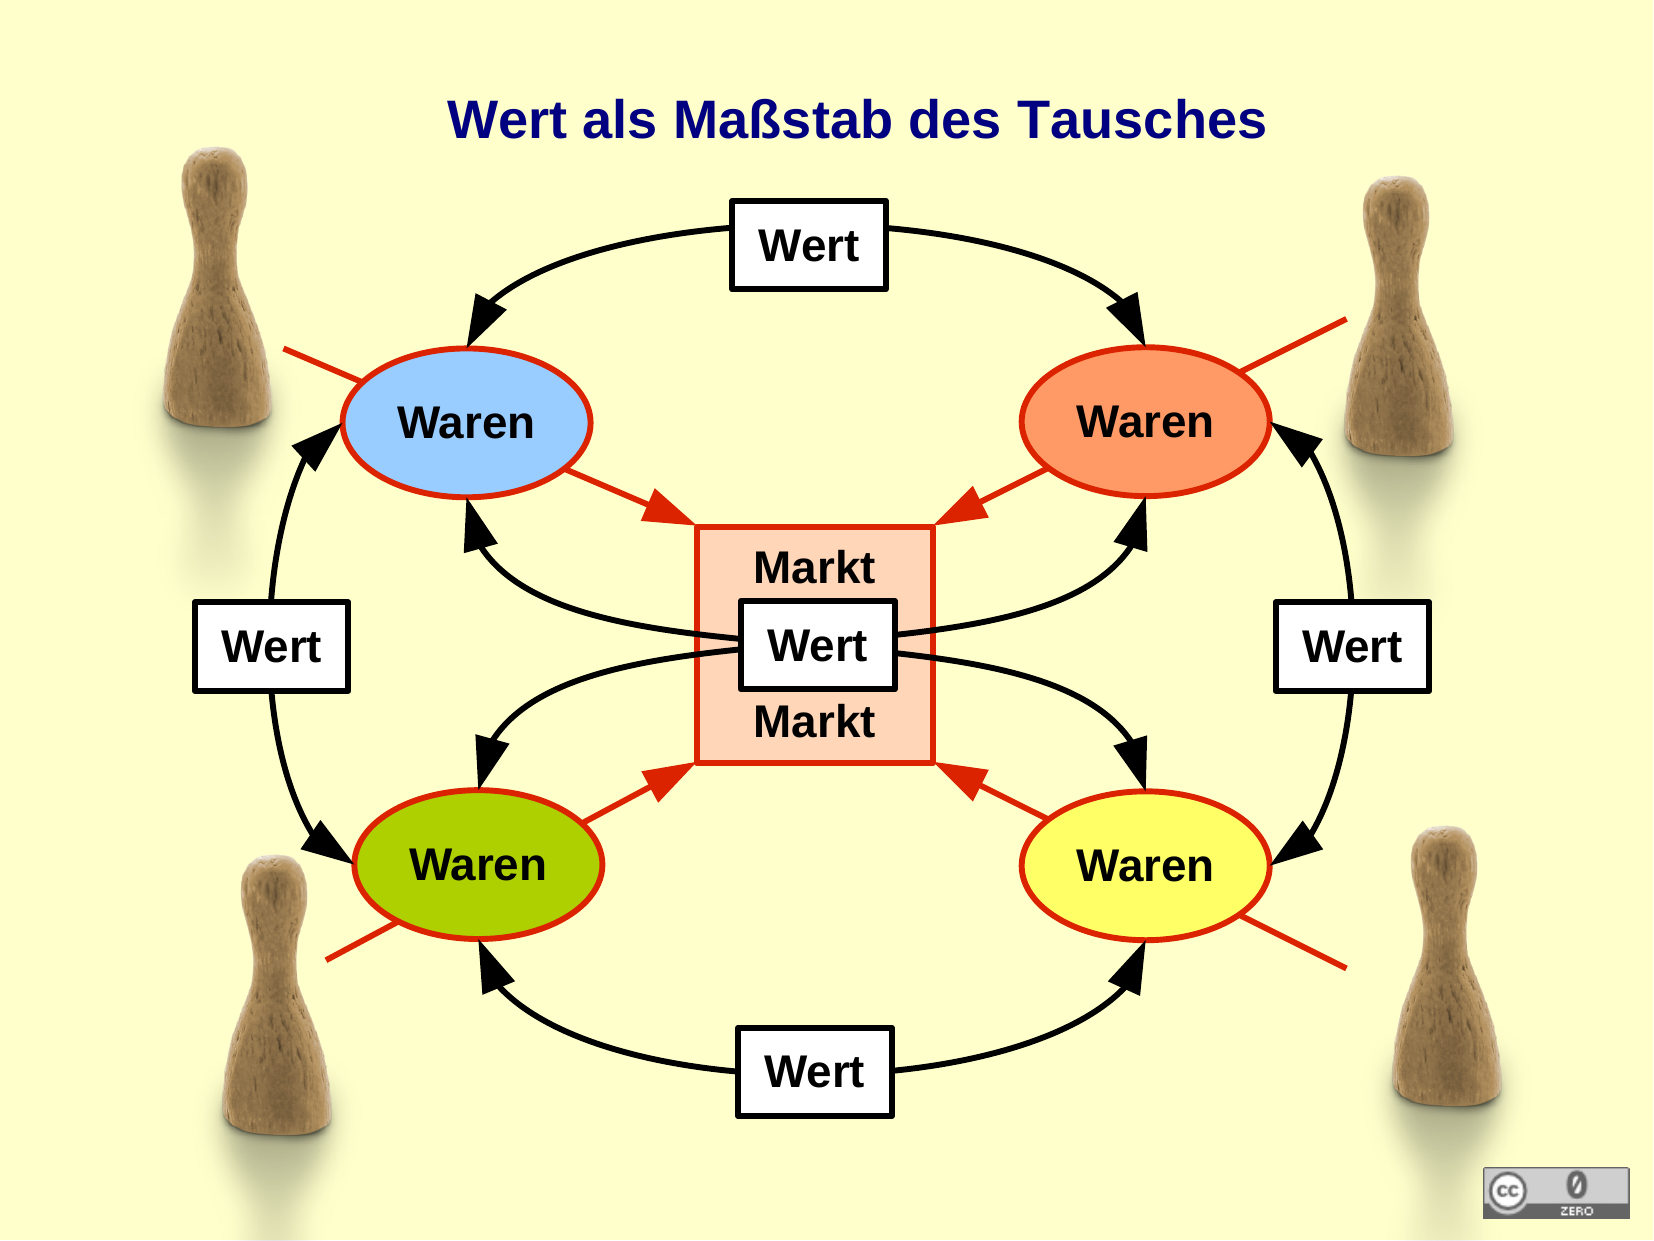

# Wert als Maßstab des Tausches
Wert
Waren
Waren
Markt
Markt
Wert
Wert
Wert
Waren
Waren
Wert